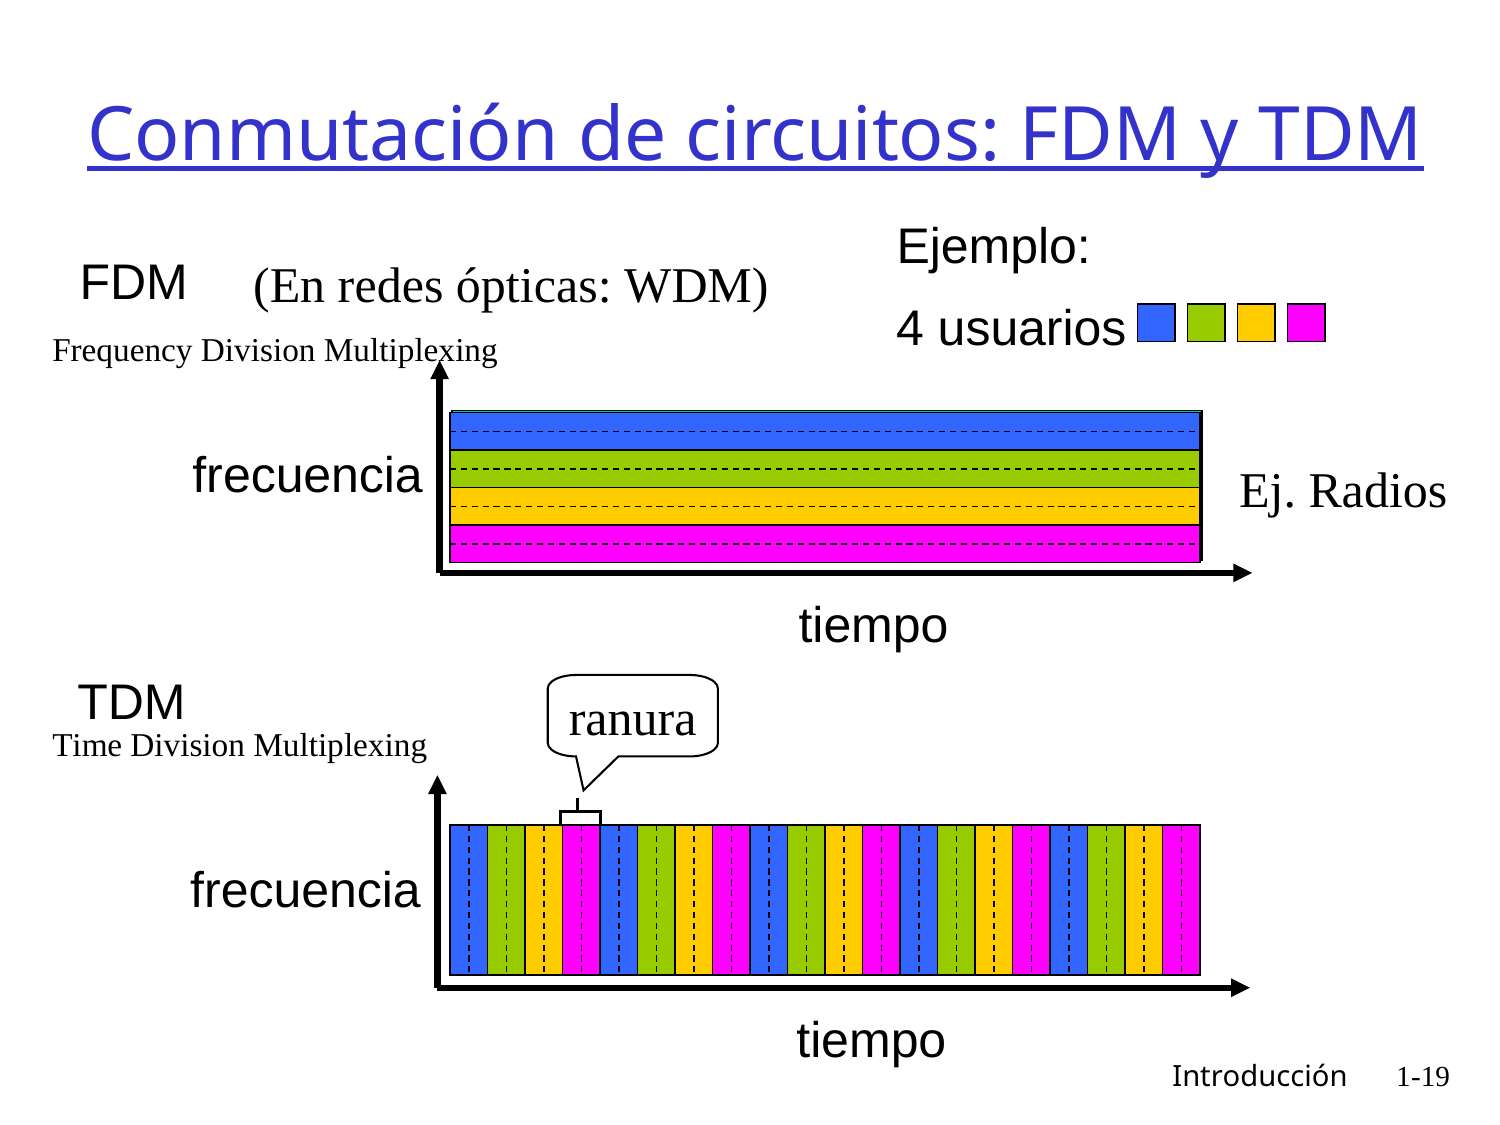

# Conmutación de circuitos: FDM y TDM
Ejemplo:
4 usuarios
FDM
(En redes ópticas: WDM)
Frequency Division Multiplexing
frecuencia
tiempo
Ej. Radios
TDM
frecuencia
tiempo
ranura
Time Division Multiplexing
 Introducción